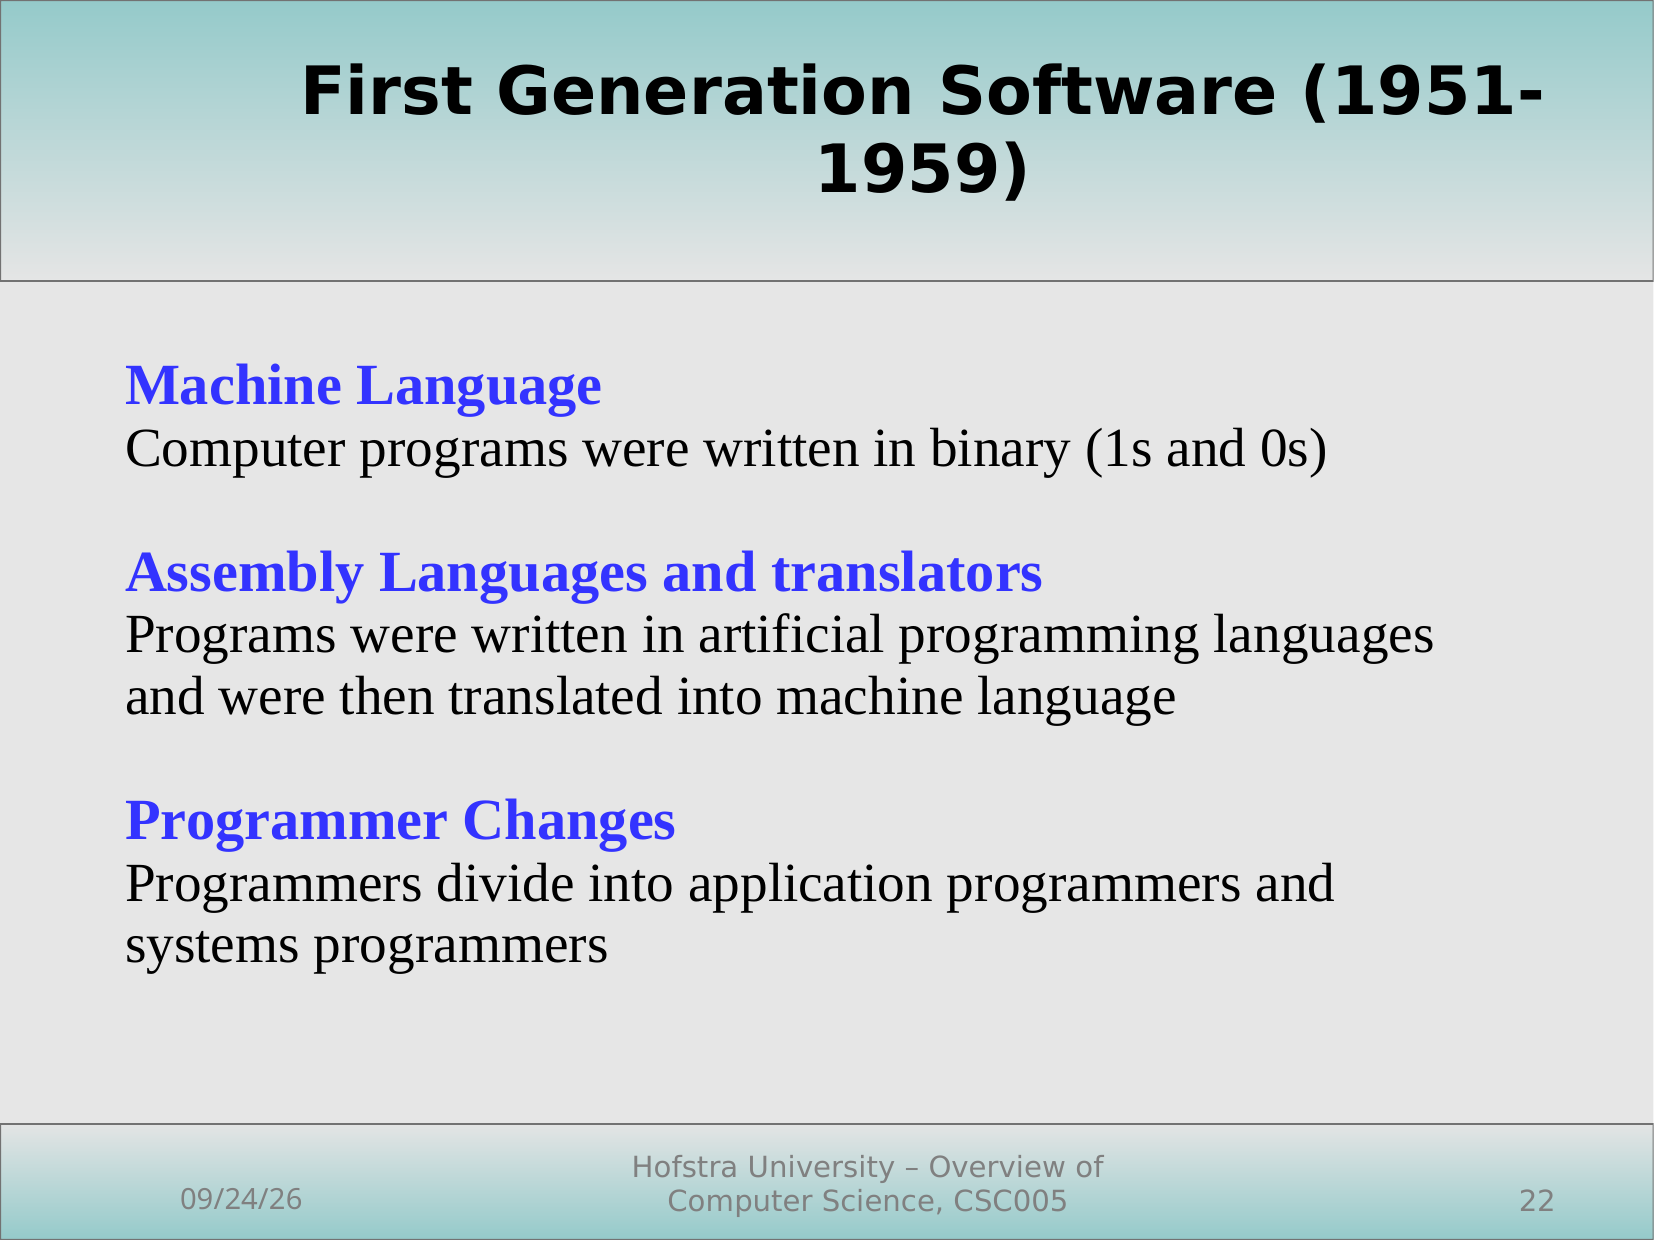

# First Generation Software (1951-1959)
Machine Language
Computer programs were written in binary (1s and 0s)
Assembly Languages and translators
Programs were written in artificial programming languages and were then translated into machine language
Programmer Changes
Programmers divide into application programmers and systems programmers
22